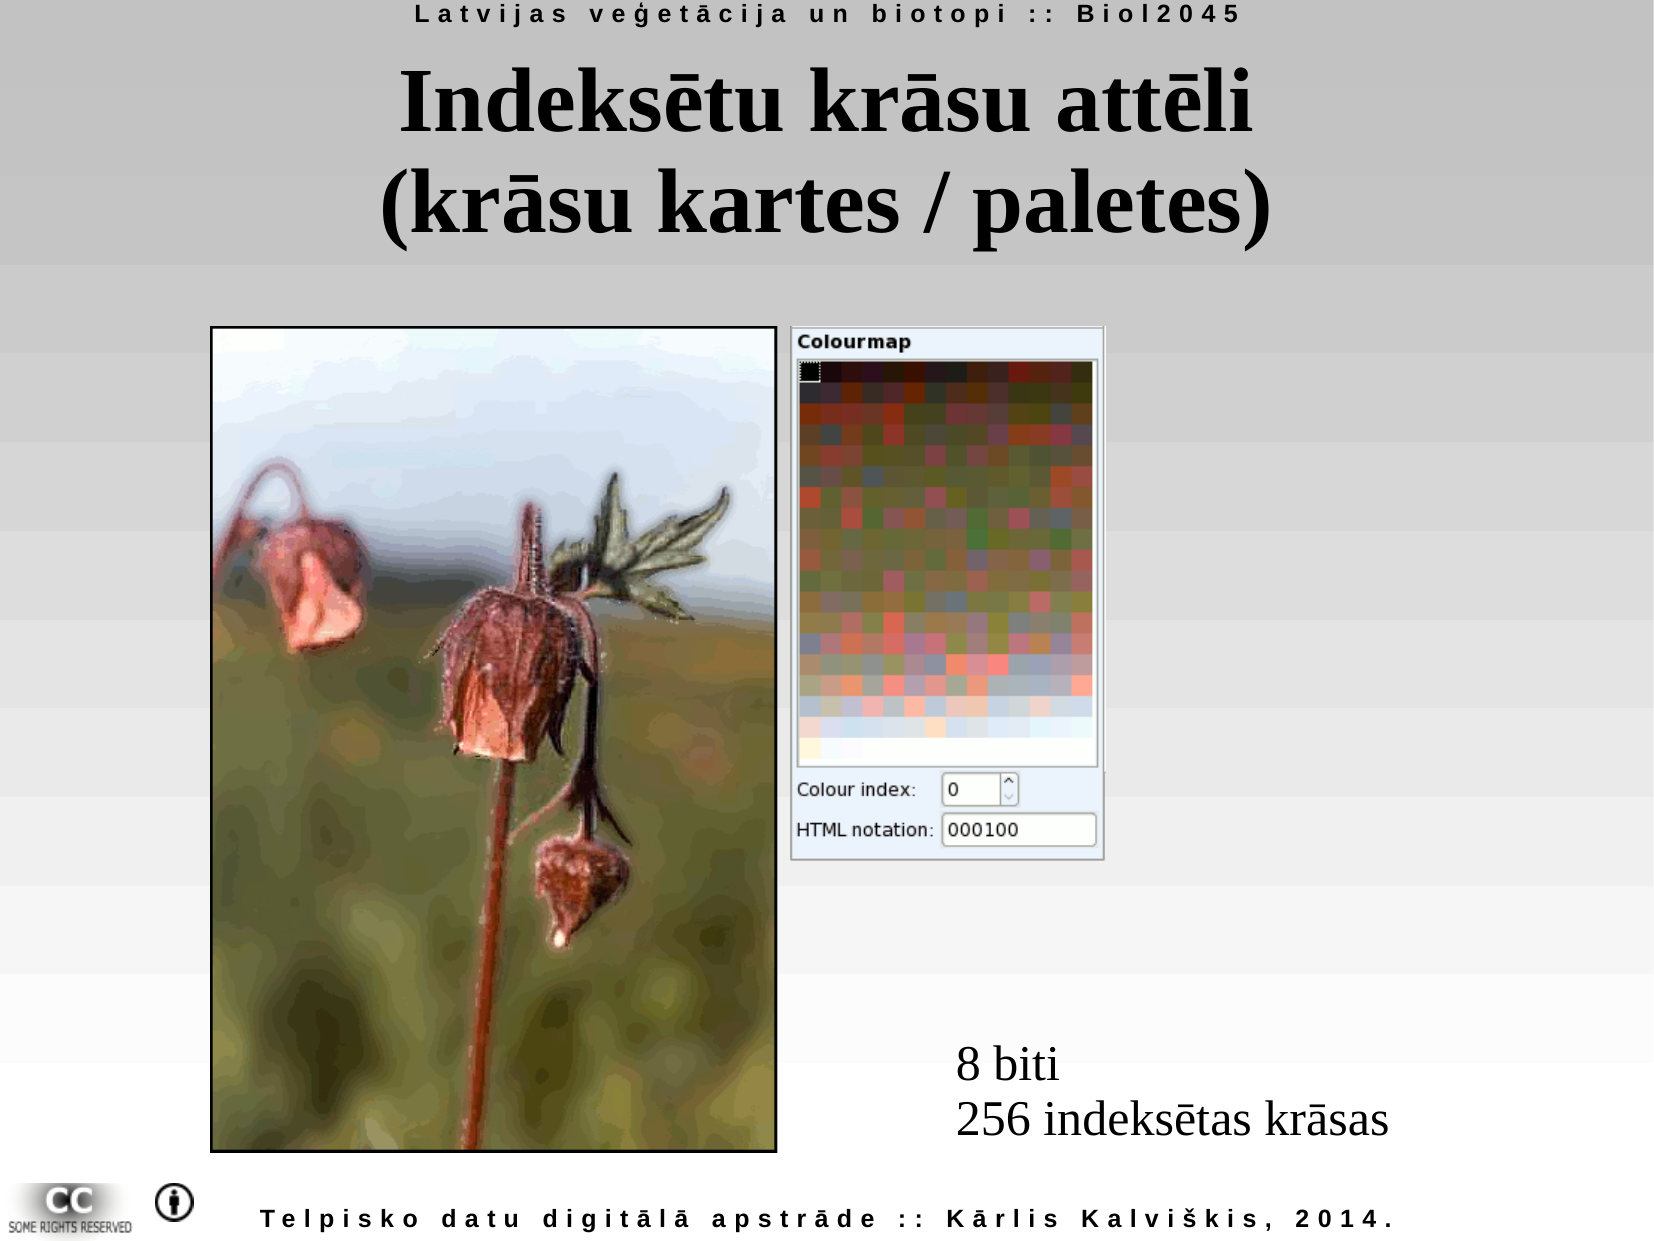

# Indeksētu krāsu attēli (krāsu kartes / paletes)
8 biti
256 indeksētas krāsas